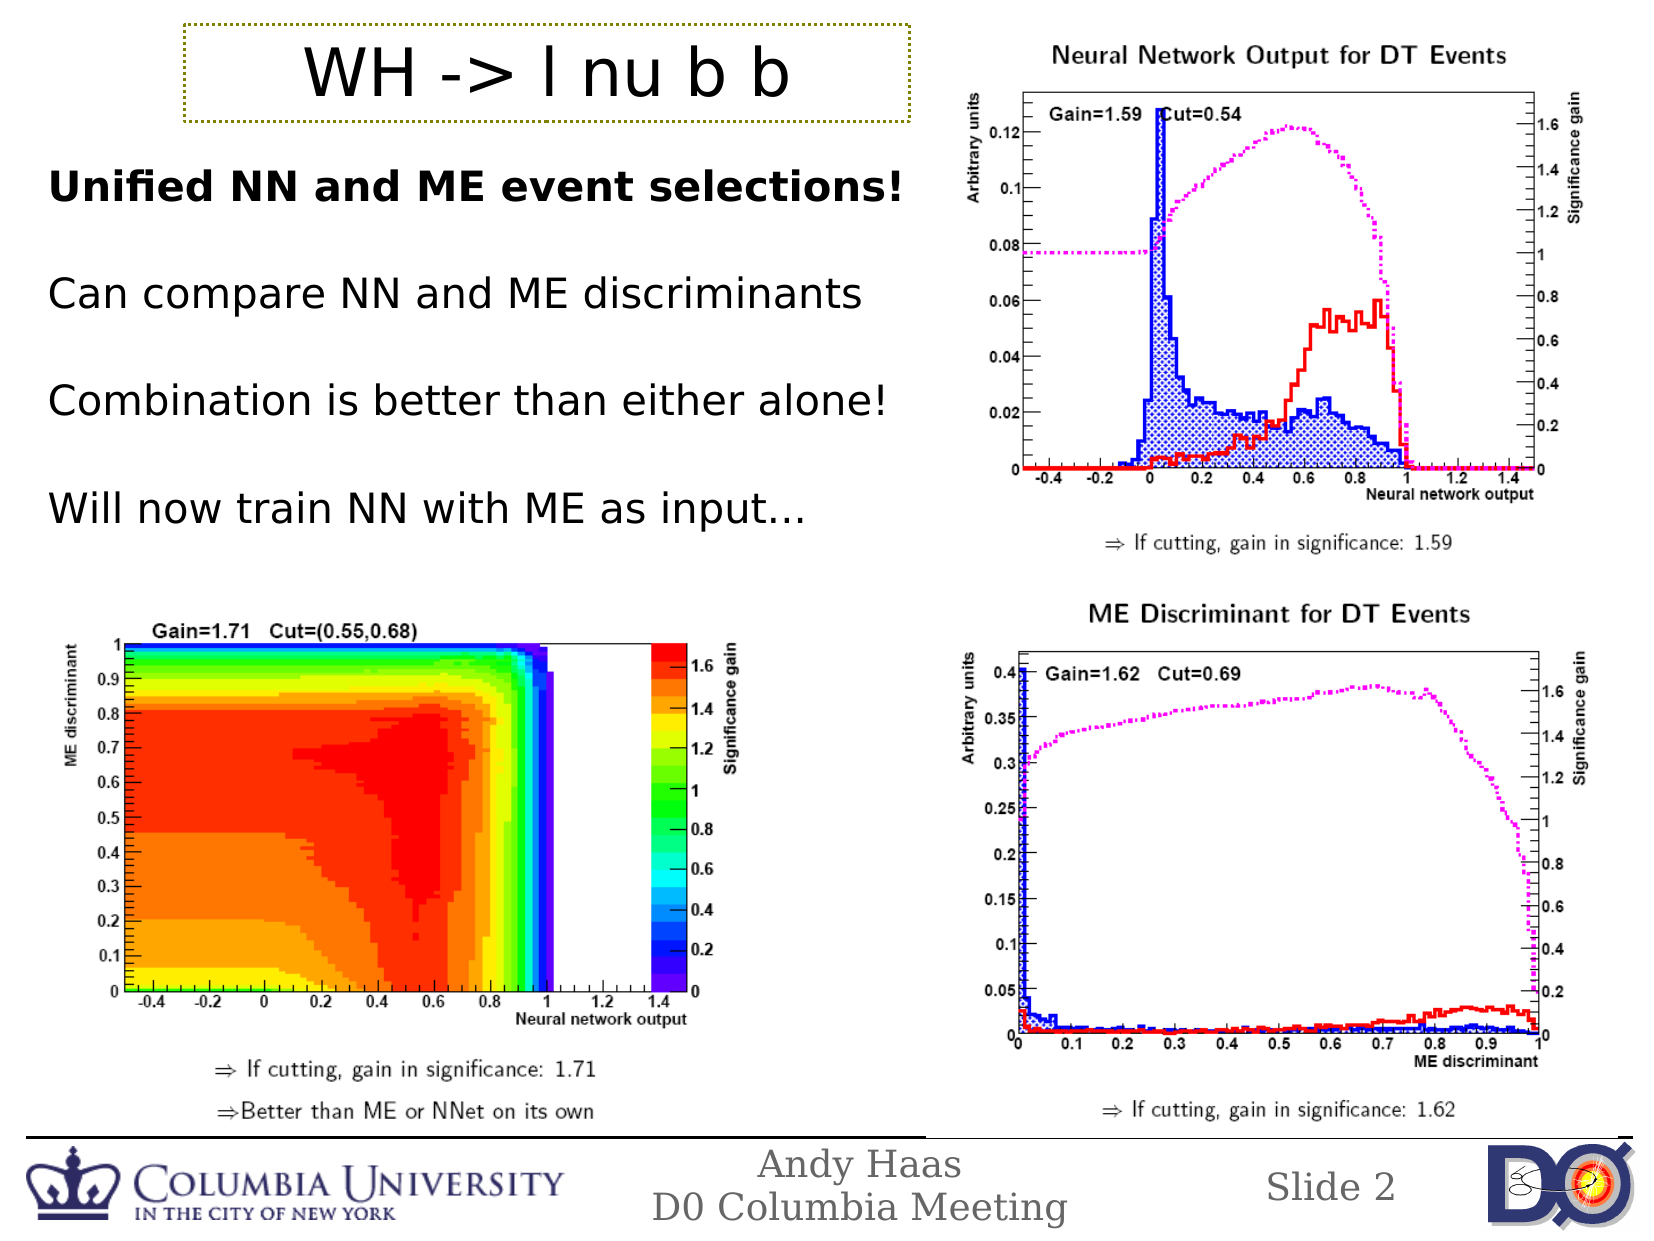

# WH -> l nu b b
Unified NN and ME event selections!
Can compare NN and ME discriminants
Combination is better than either alone!
Will now train NN with ME as input...